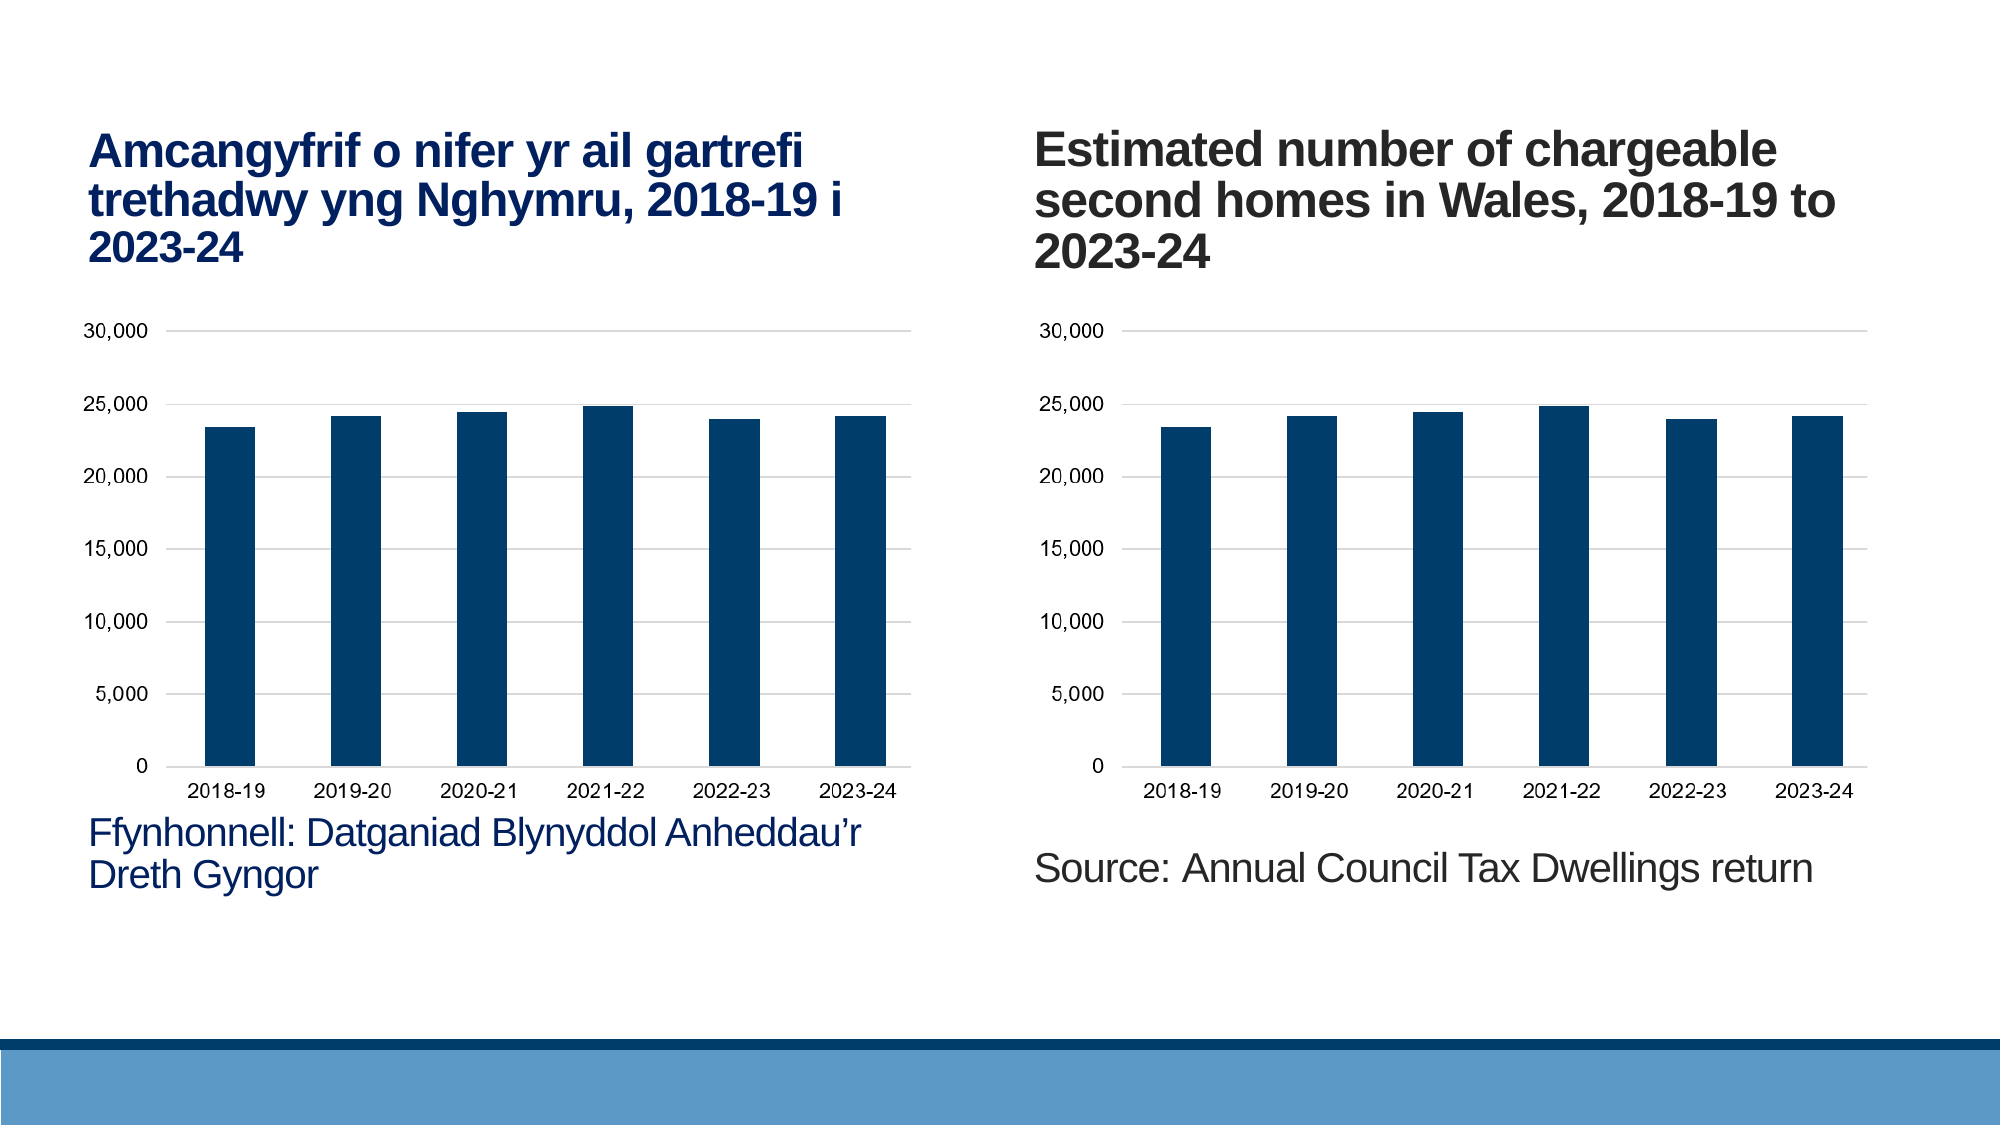

Estimated number of chargeable second homes in Wales, 2018-19 to 2023-24
Source: Annual Council Tax Dwellings return
Amcangyfrif o nifer yr ail gartrefi trethadwy yng Nghymru, 2018-19 i 2023-24
Ffynhonnell: Datganiad Blynyddol Anheddau’r Dreth Gyngor